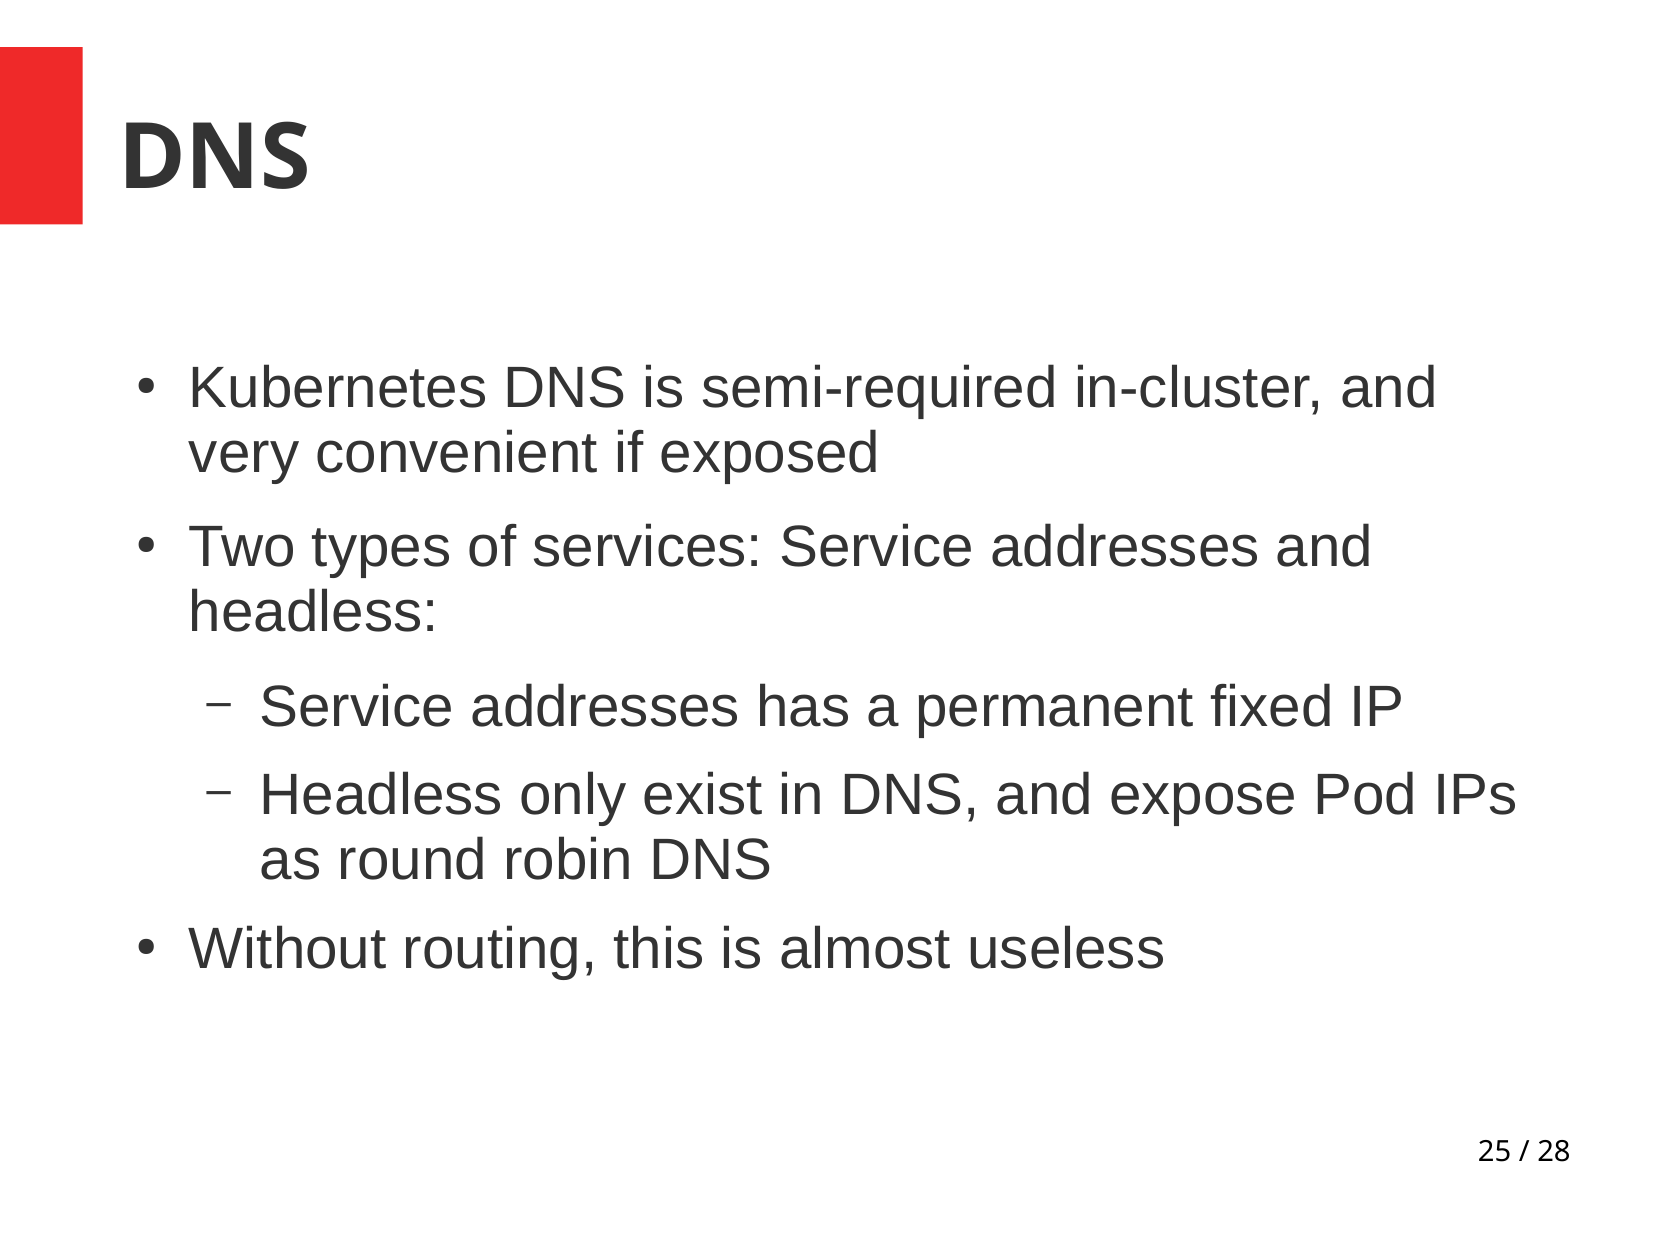

# DNS
Kubernetes DNS is semi-required in-cluster, and very convenient if exposed
Two types of services: Service addresses and headless:
Service addresses has a permanent fixed IP
Headless only exist in DNS, and expose Pod IPs as round robin DNS
Without routing, this is almost useless
25